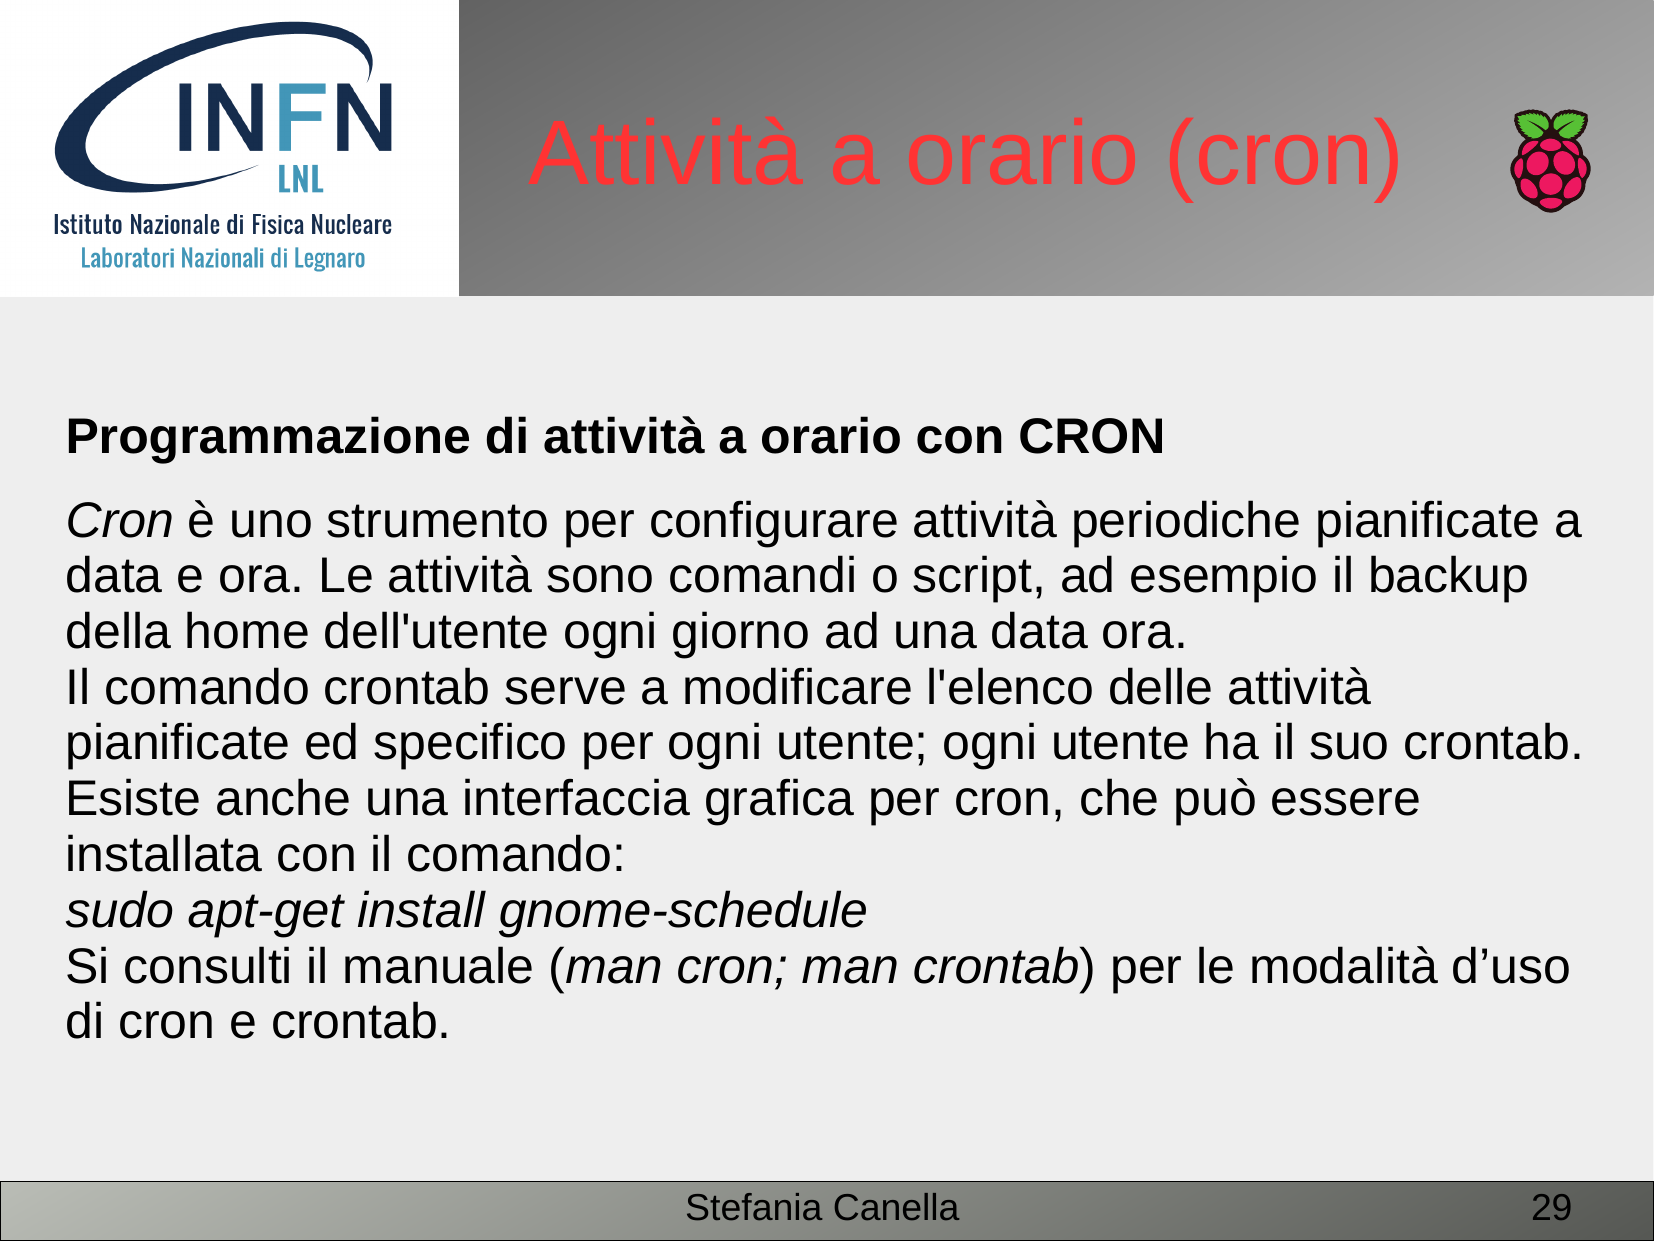

# Attività a orario (cron)
Programmazione di attività a orario con CRON
Cron è uno strumento per configurare attività periodiche pianificate a data e ora. Le attività sono comandi o script, ad esempio il backup della home dell'utente ogni giorno ad una data ora.
Il comando crontab serve a modificare l'elenco delle attività pianificate ed specifico per ogni utente; ogni utente ha il suo crontab.
Esiste anche una interfaccia grafica per cron, che può essere installata con il comando:
sudo apt-get install gnome-schedule
Si consulti il manuale (man cron; man crontab) per le modalità d’uso
di cron e crontab.
Stefania Canella